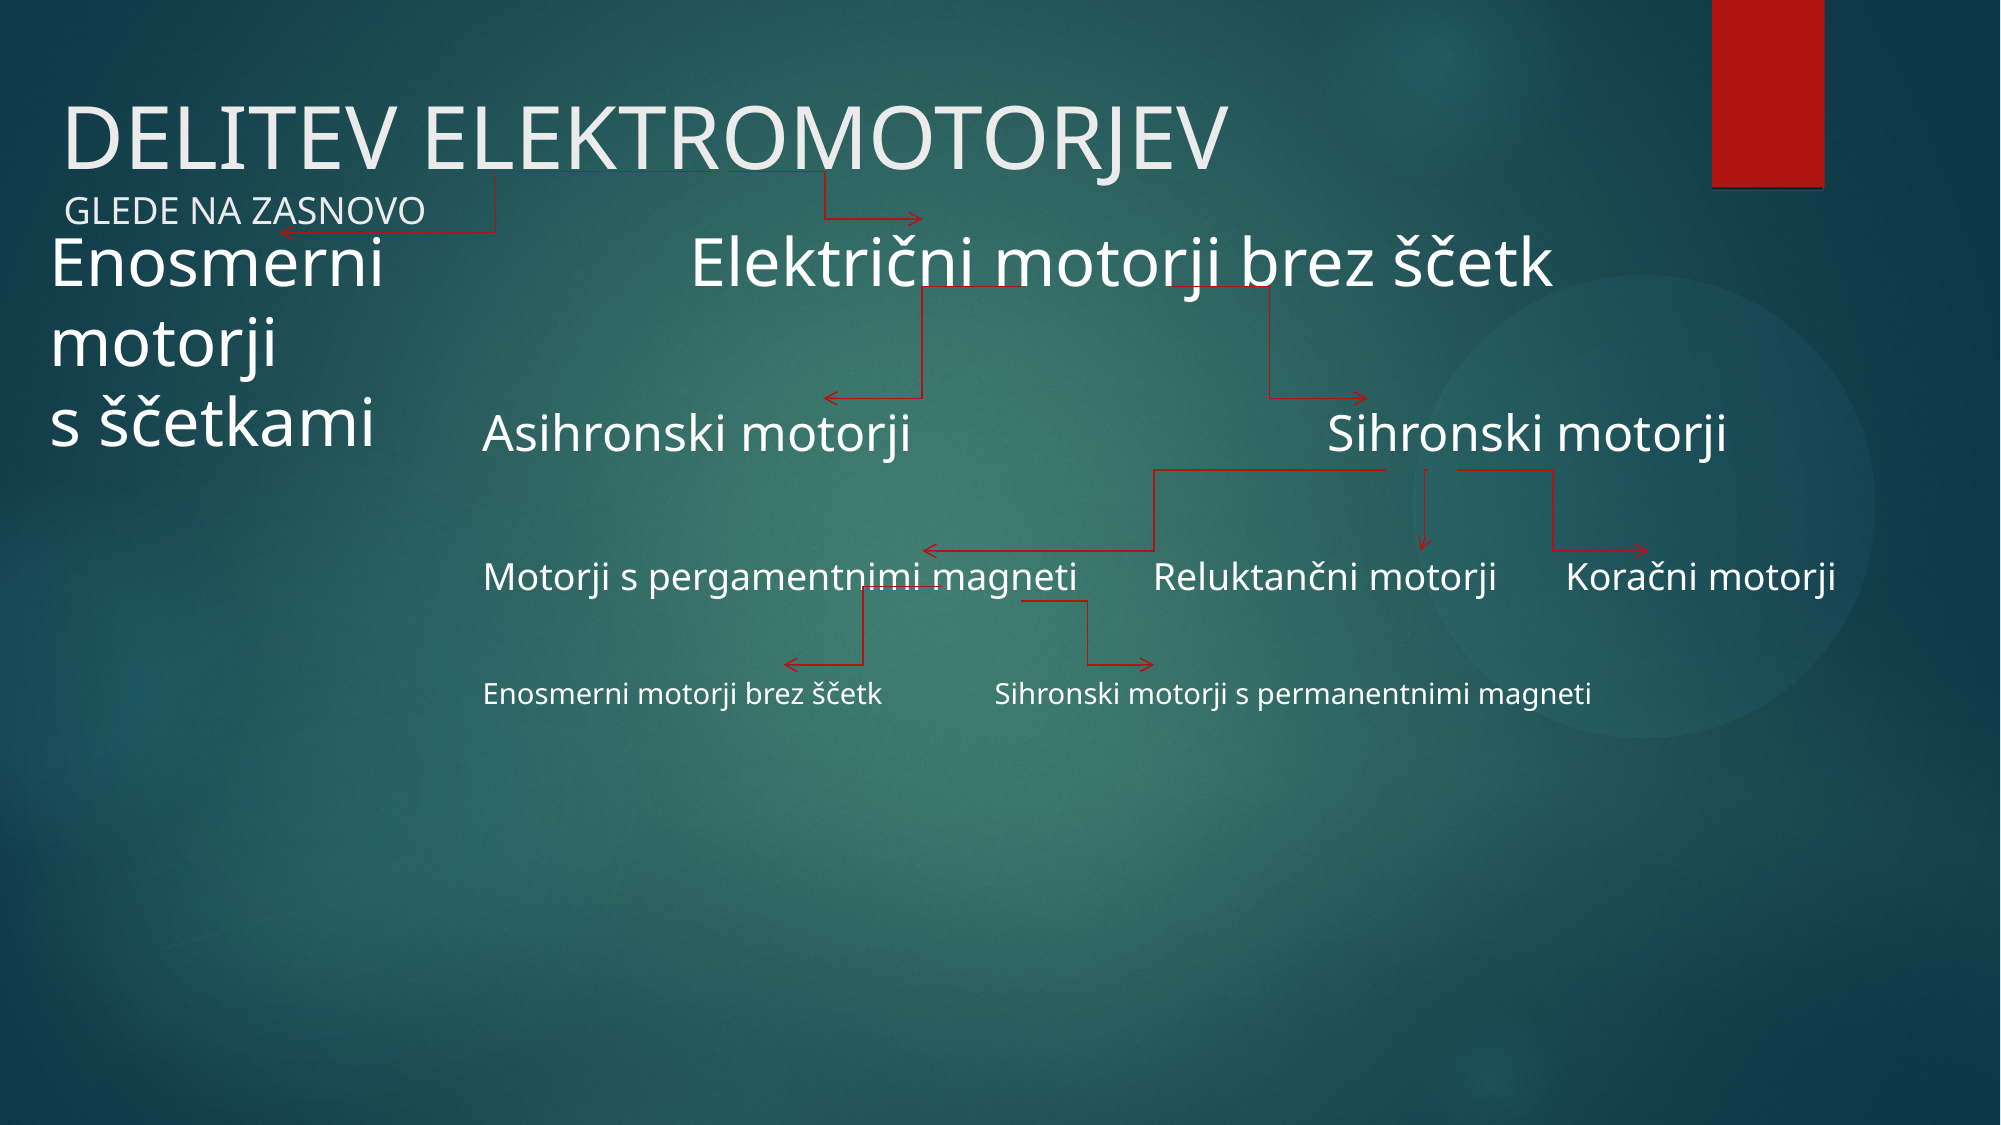

# DELITEV ELEKTROMOTORJEV GLEDE NA ZASNOVO
Enosmerni
motorji
s ščetkami
 Električni motorji brez ščetk
Asihronski motorji Sihronski motorji
Motorji s pergamentnimi magneti Reluktančni motorji Koračni motorji
Enosmerni motorji brez ščetk Sihronski motorji s permanentnimi magneti